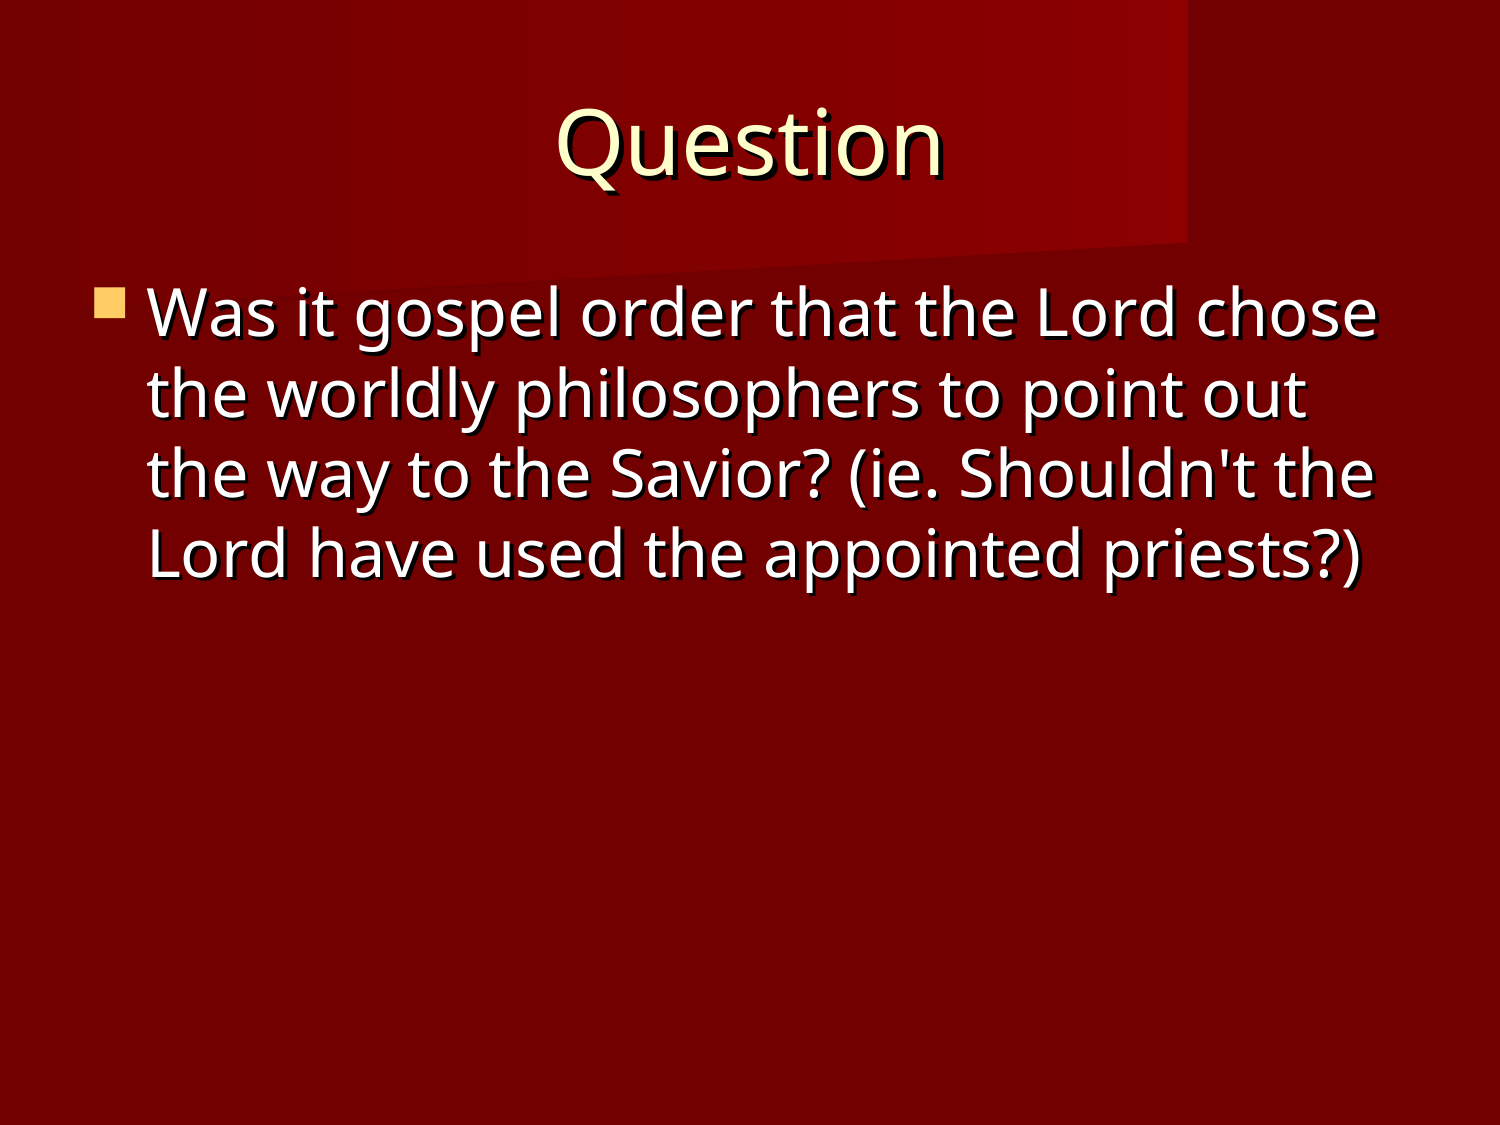

# Question
Was it gospel order that the Lord chose the worldly philosophers to point out the way to the Savior? (ie. Shouldn't the Lord have used the appointed priests?)